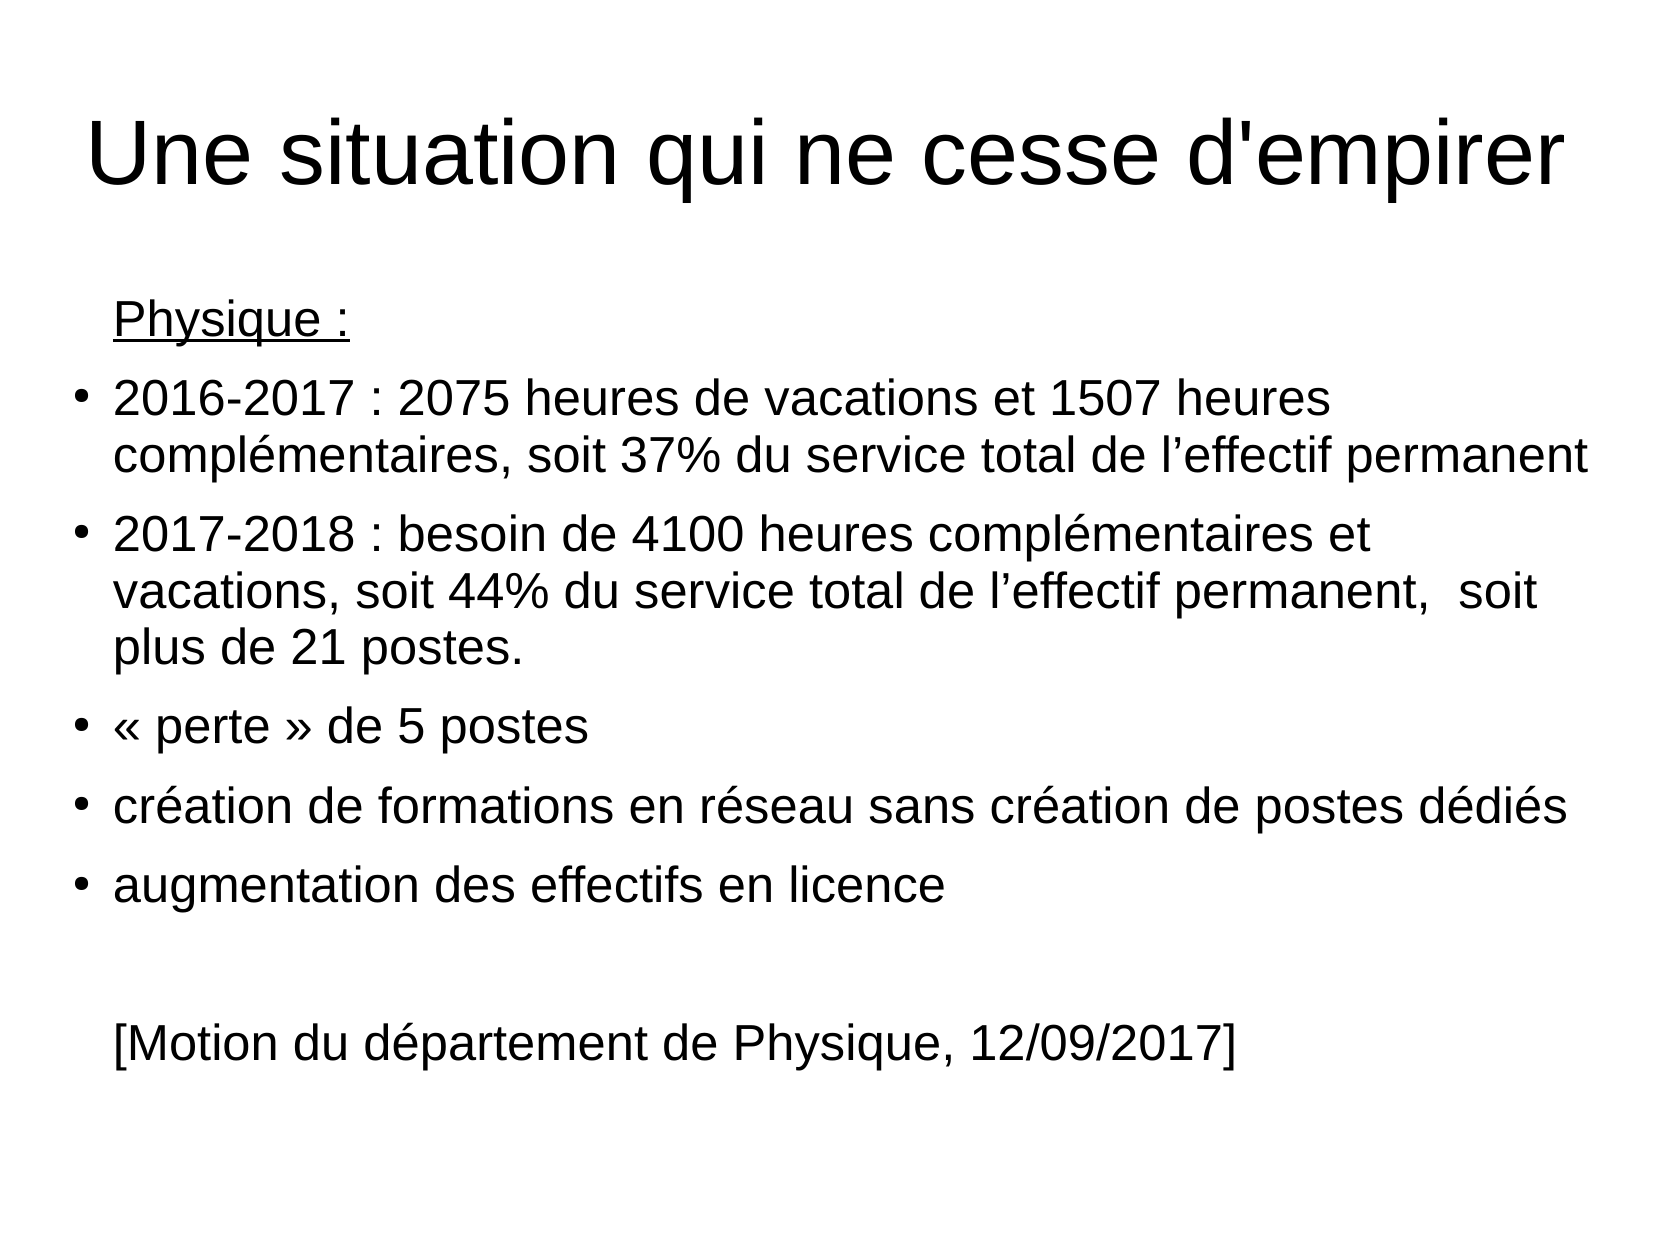

# Une situation qui ne cesse d'empirer
Physique :
2016-2017 : 2075 heures de vacations et 1507 heures complémentaires, soit 37% du service total de l’effectif permanent
2017-2018 : besoin de 4100 heures complémentaires et vacations, soit 44% du service total de l’effectif permanent, soit plus de 21 postes.
« perte » de 5 postes
création de formations en réseau sans création de postes dédiés
augmentation des effectifs en licence
[Motion du département de Physique, 12/09/2017]